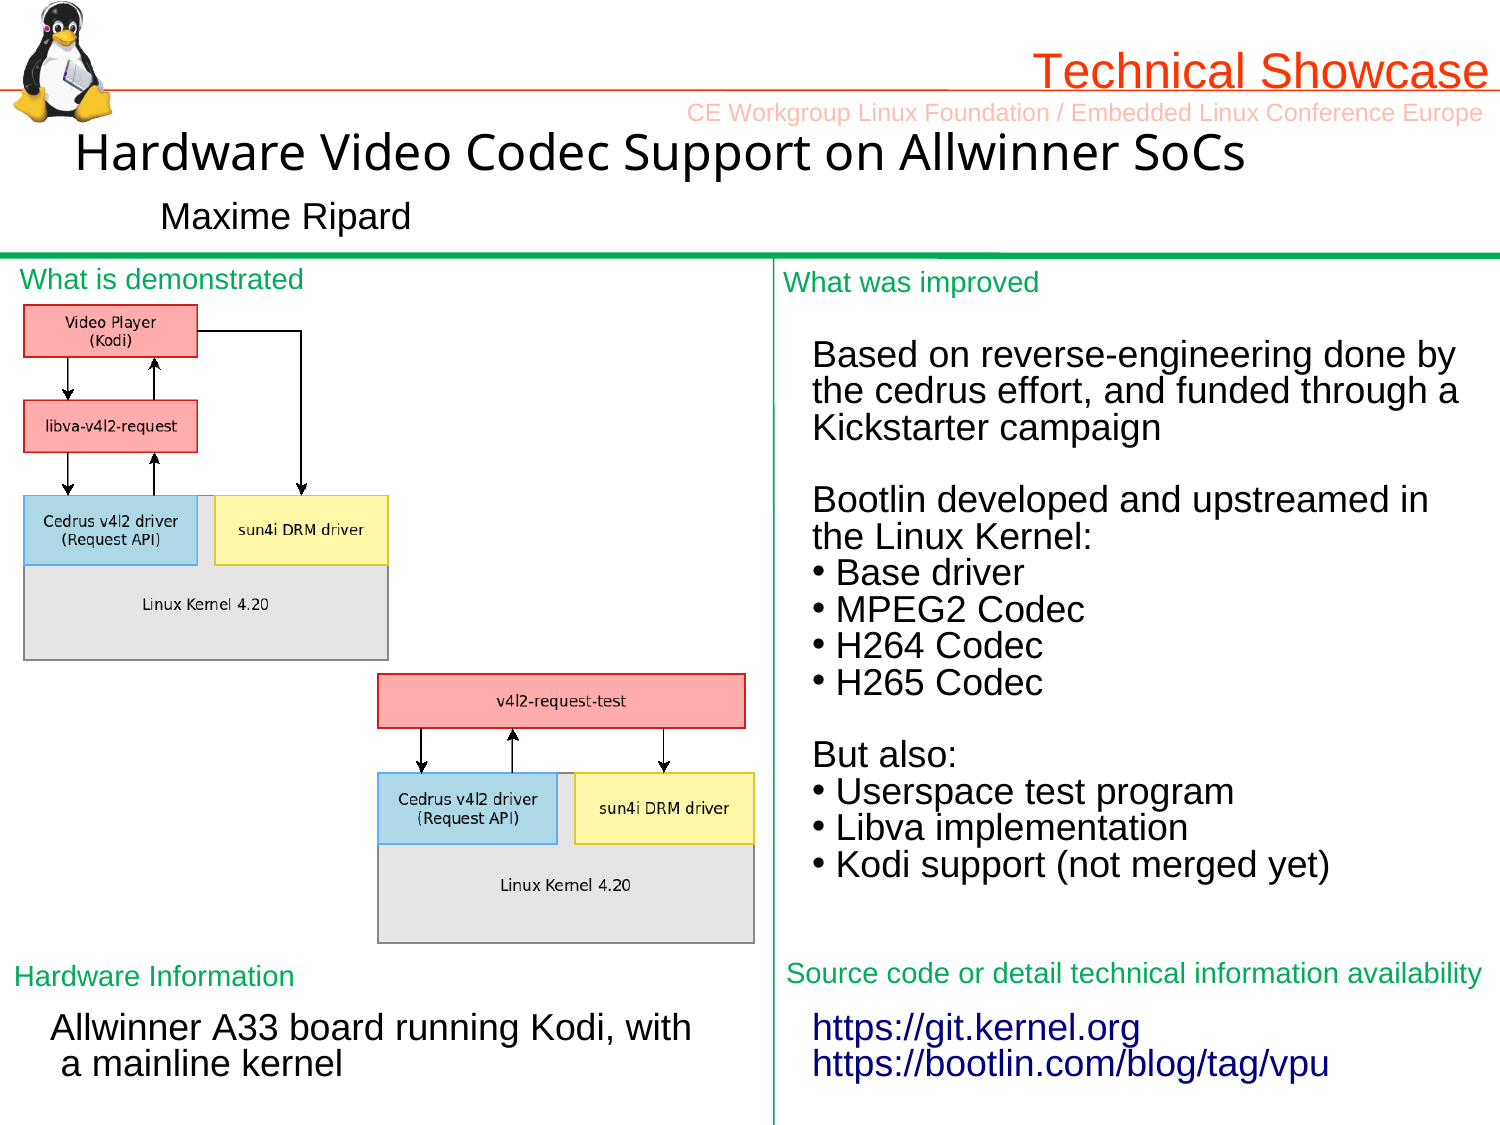

Hardware Video Codec Support on Allwinner SoCs
Maxime Ripard
Based on reverse-engineering done by the cedrus effort, and funded through a Kickstarter campaign
Bootlin developed and upstreamed in the Linux Kernel:
 Base driver
 MPEG2 Codec
 H264 Codec
 H265 Codec
But also:
 Userspace test program
 Libva implementation
 Kodi support (not merged yet)
Allwinner A33 board running Kodi, with a mainline kernel
https://git.kernel.org
https://bootlin.com/blog/tag/vpu